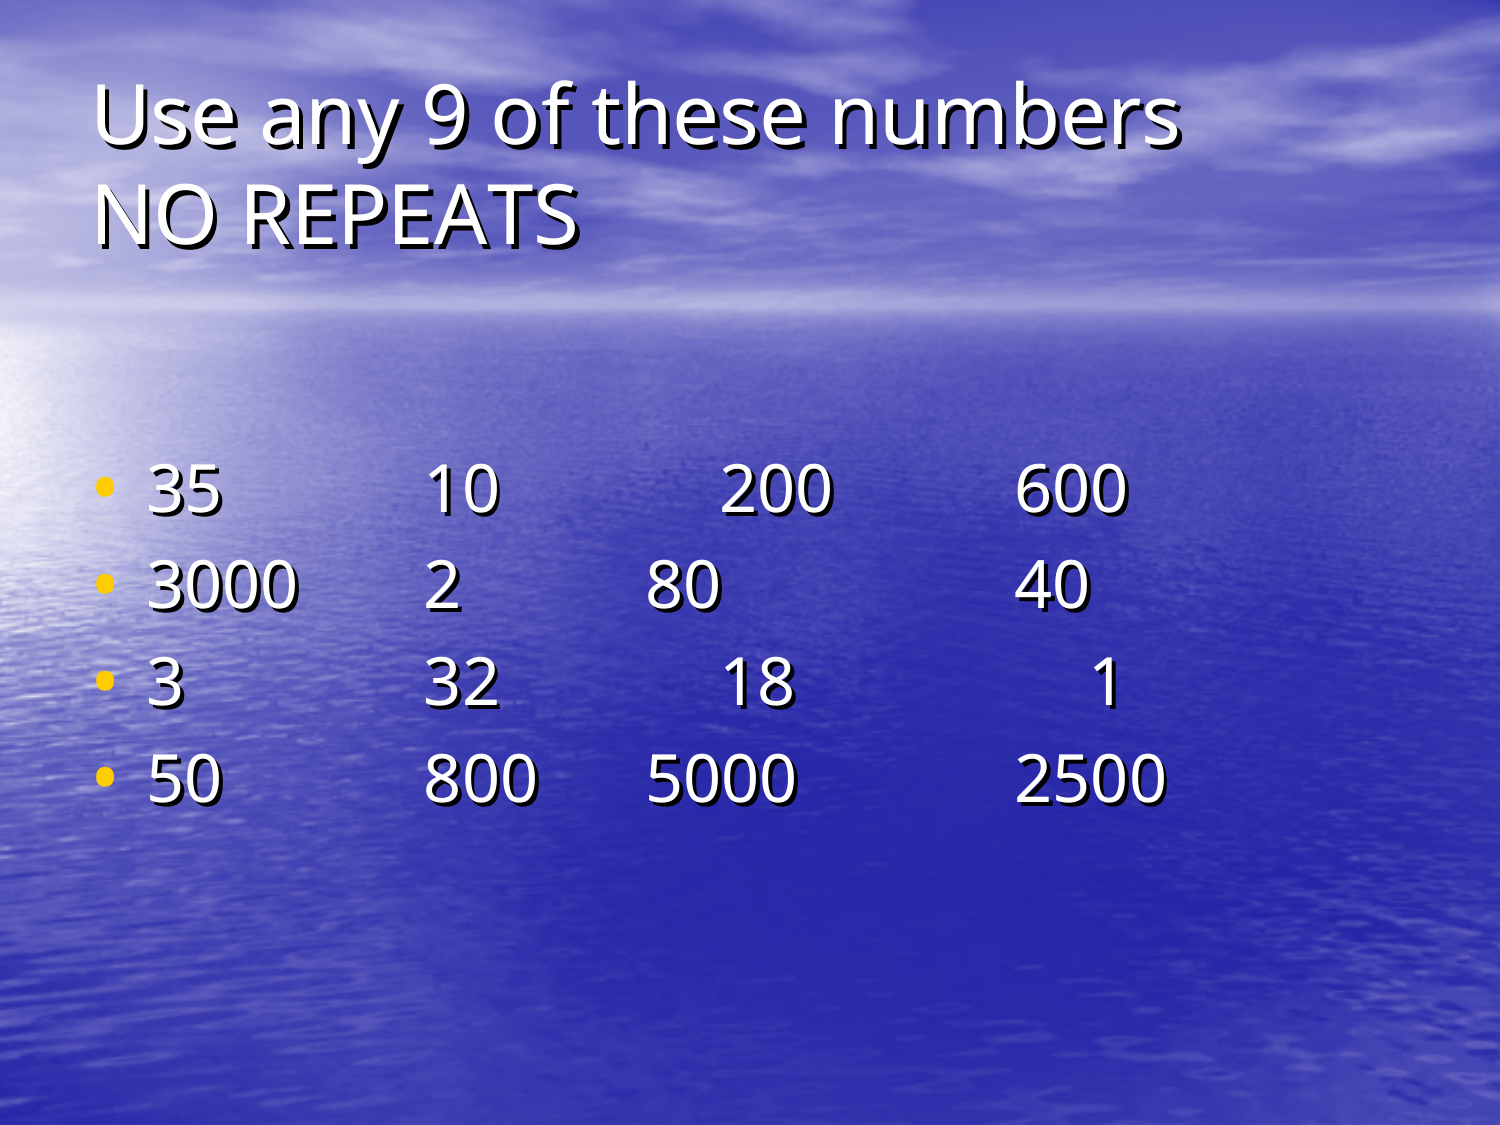

# Use any 9 of these numbers NO REPEATS
35			10			200			600
3000		2			80				40
3			32			18				1
50			800		5000			2500